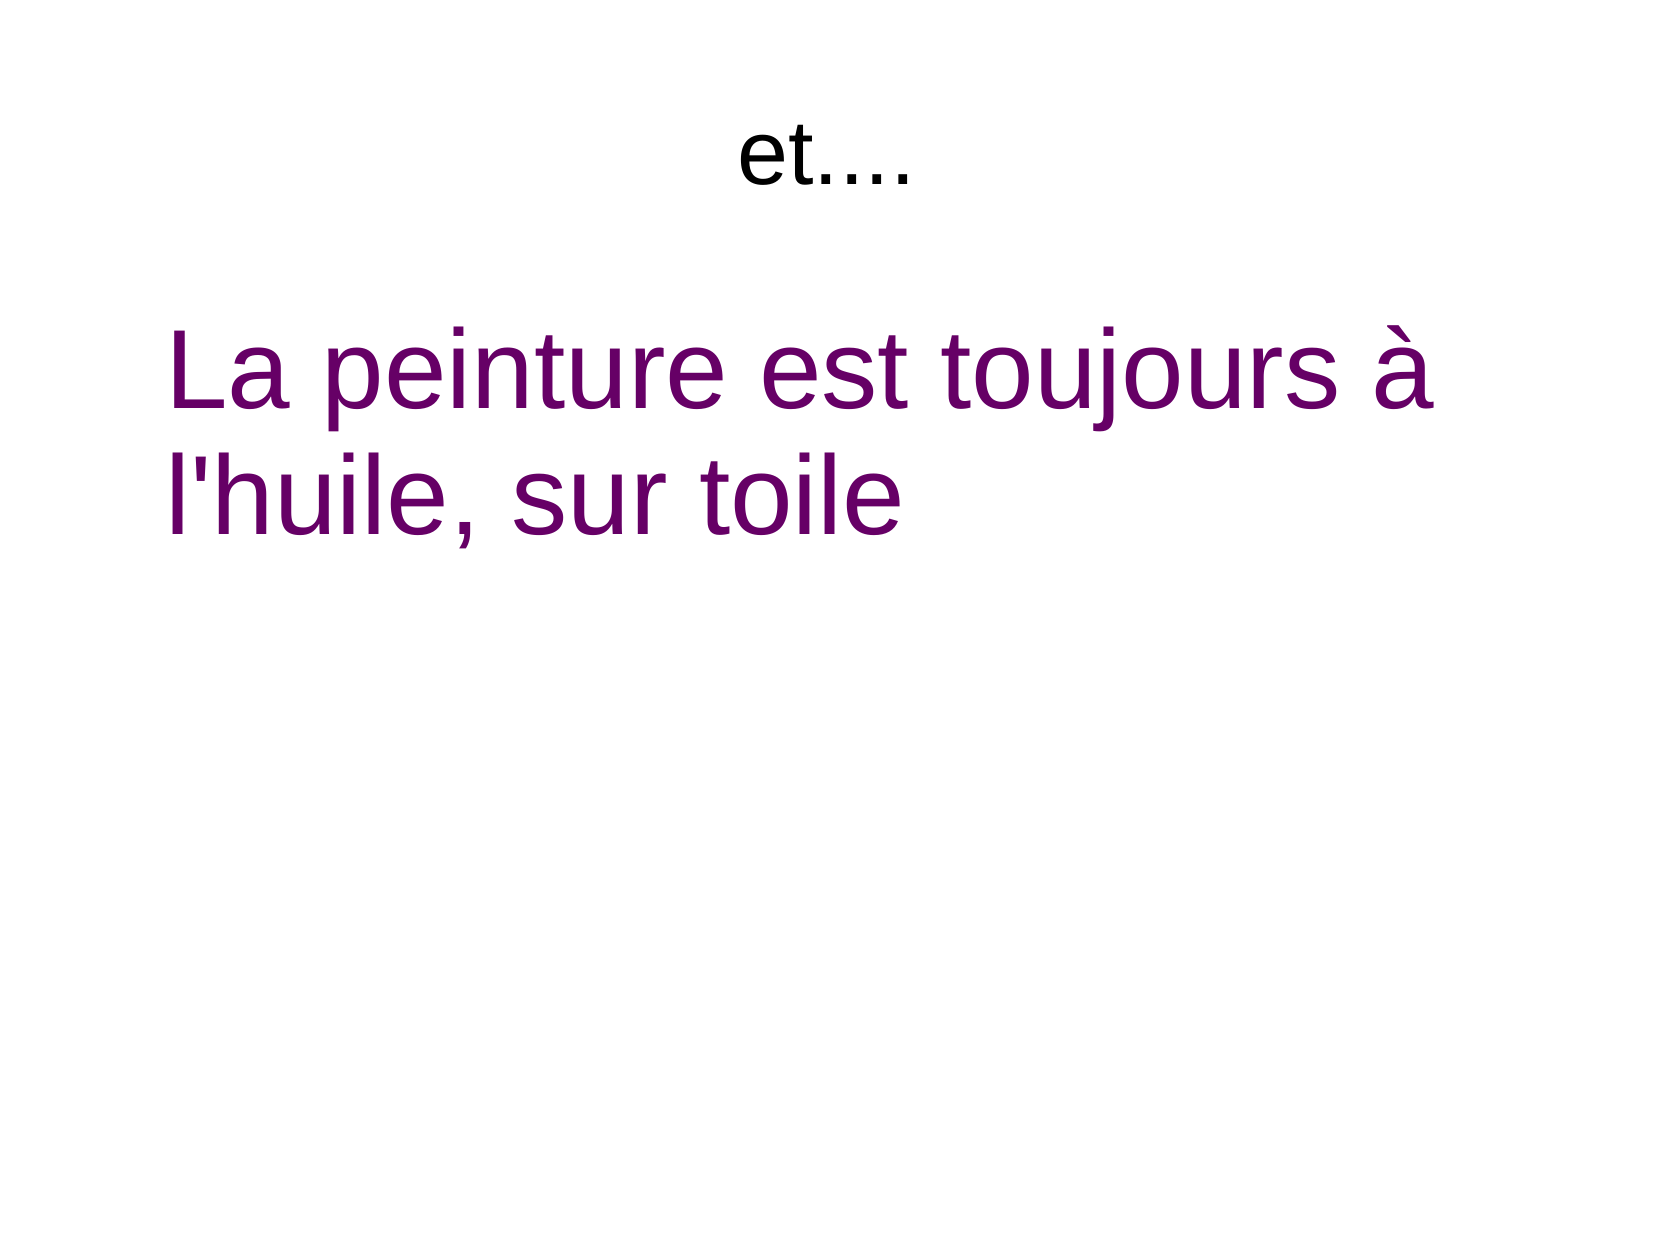

# et....
La peinture est toujours à l'huile, sur toile